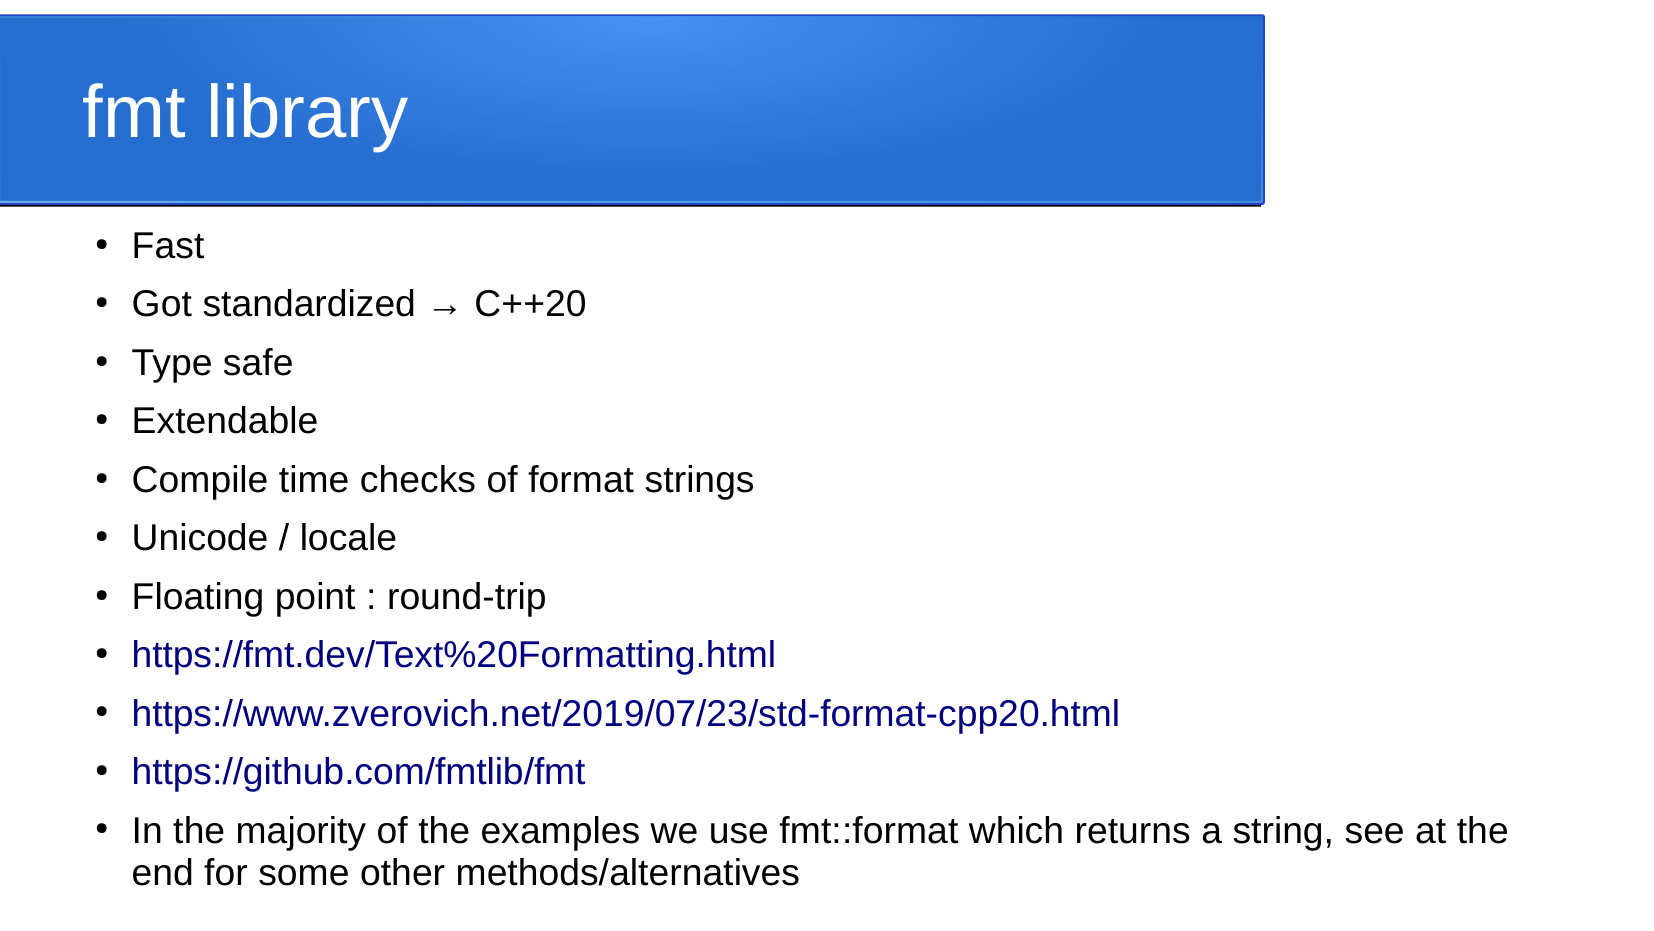

# fmt library
Fast
Got standardized → C++20
Type safe
Extendable
Compile time checks of format strings
Unicode / locale
Floating point : round-trip
https://fmt.dev/Text%20Formatting.html
https://www.zverovich.net/2019/07/23/std-format-cpp20.html
https://github.com/fmtlib/fmt
In the majority of the examples we use fmt::format which returns a string, see at the end for some other methods/alternatives